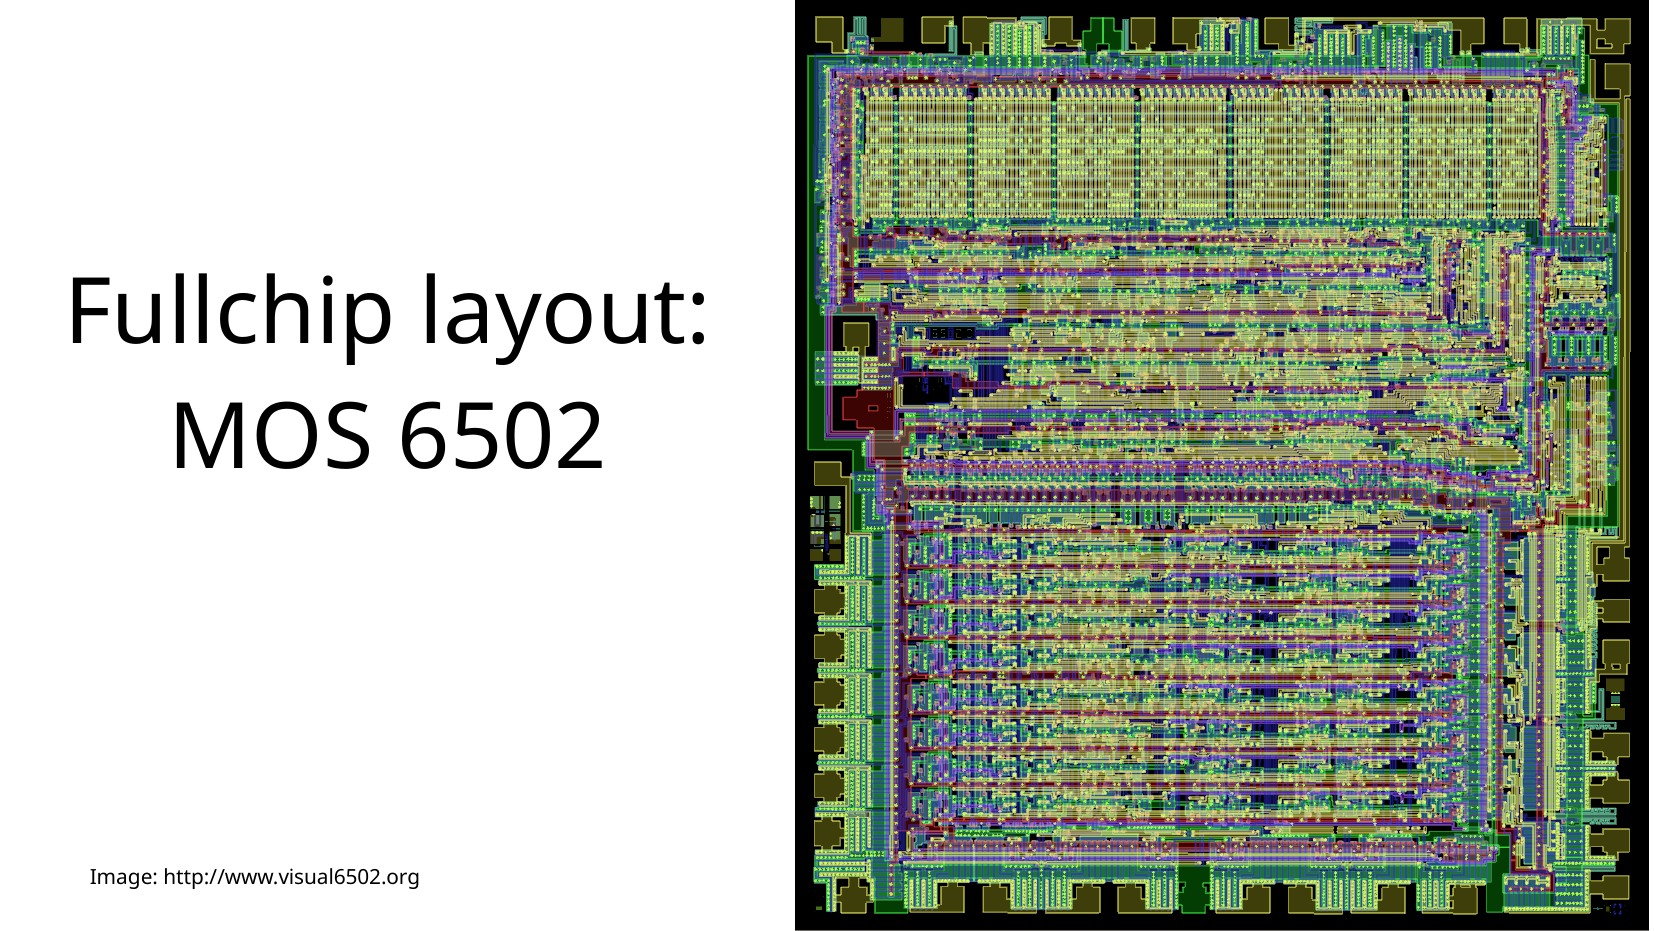

# Fullchip layout: MOS 6502
Image: http://www.visual6502.org